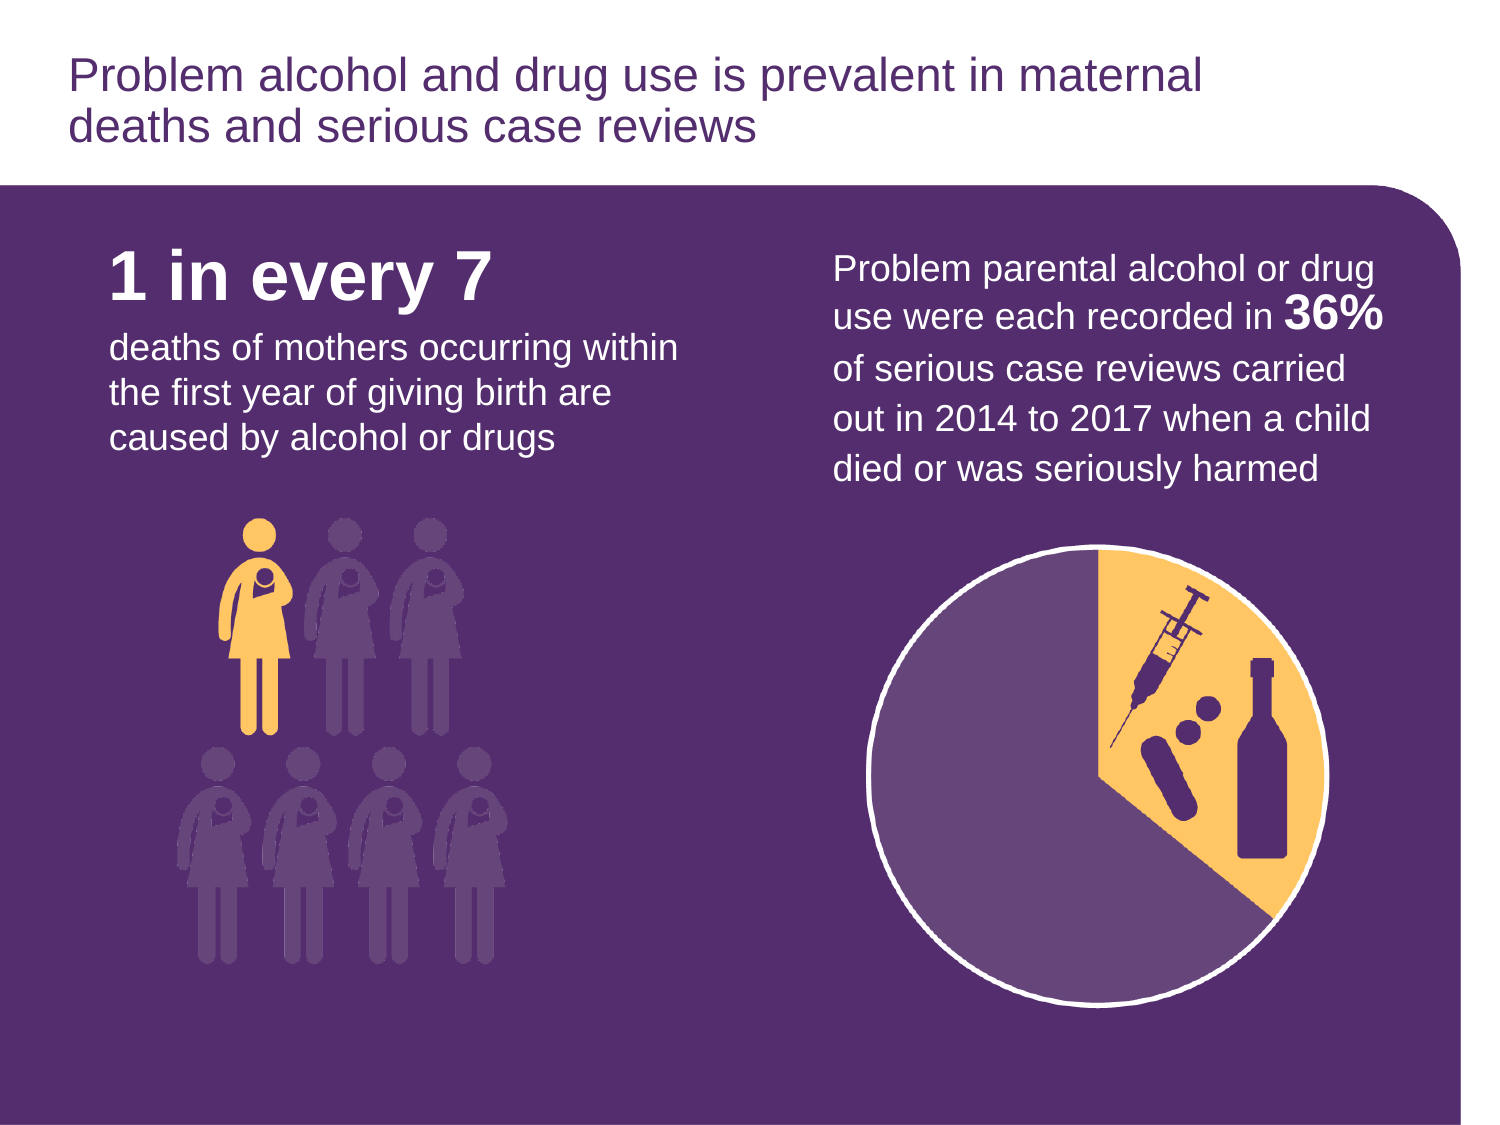

Problem alcohol and drug use is prevalent in maternal deaths and serious case reviews
# 1 in every 7
deaths of mothers occurring within the first year of giving birth are caused by alcohol or drugs
Problem parental alcohol or drug use were each recorded in 36% of serious case reviews carried out in 2014 to 2017 when a child died or was seriously harmed